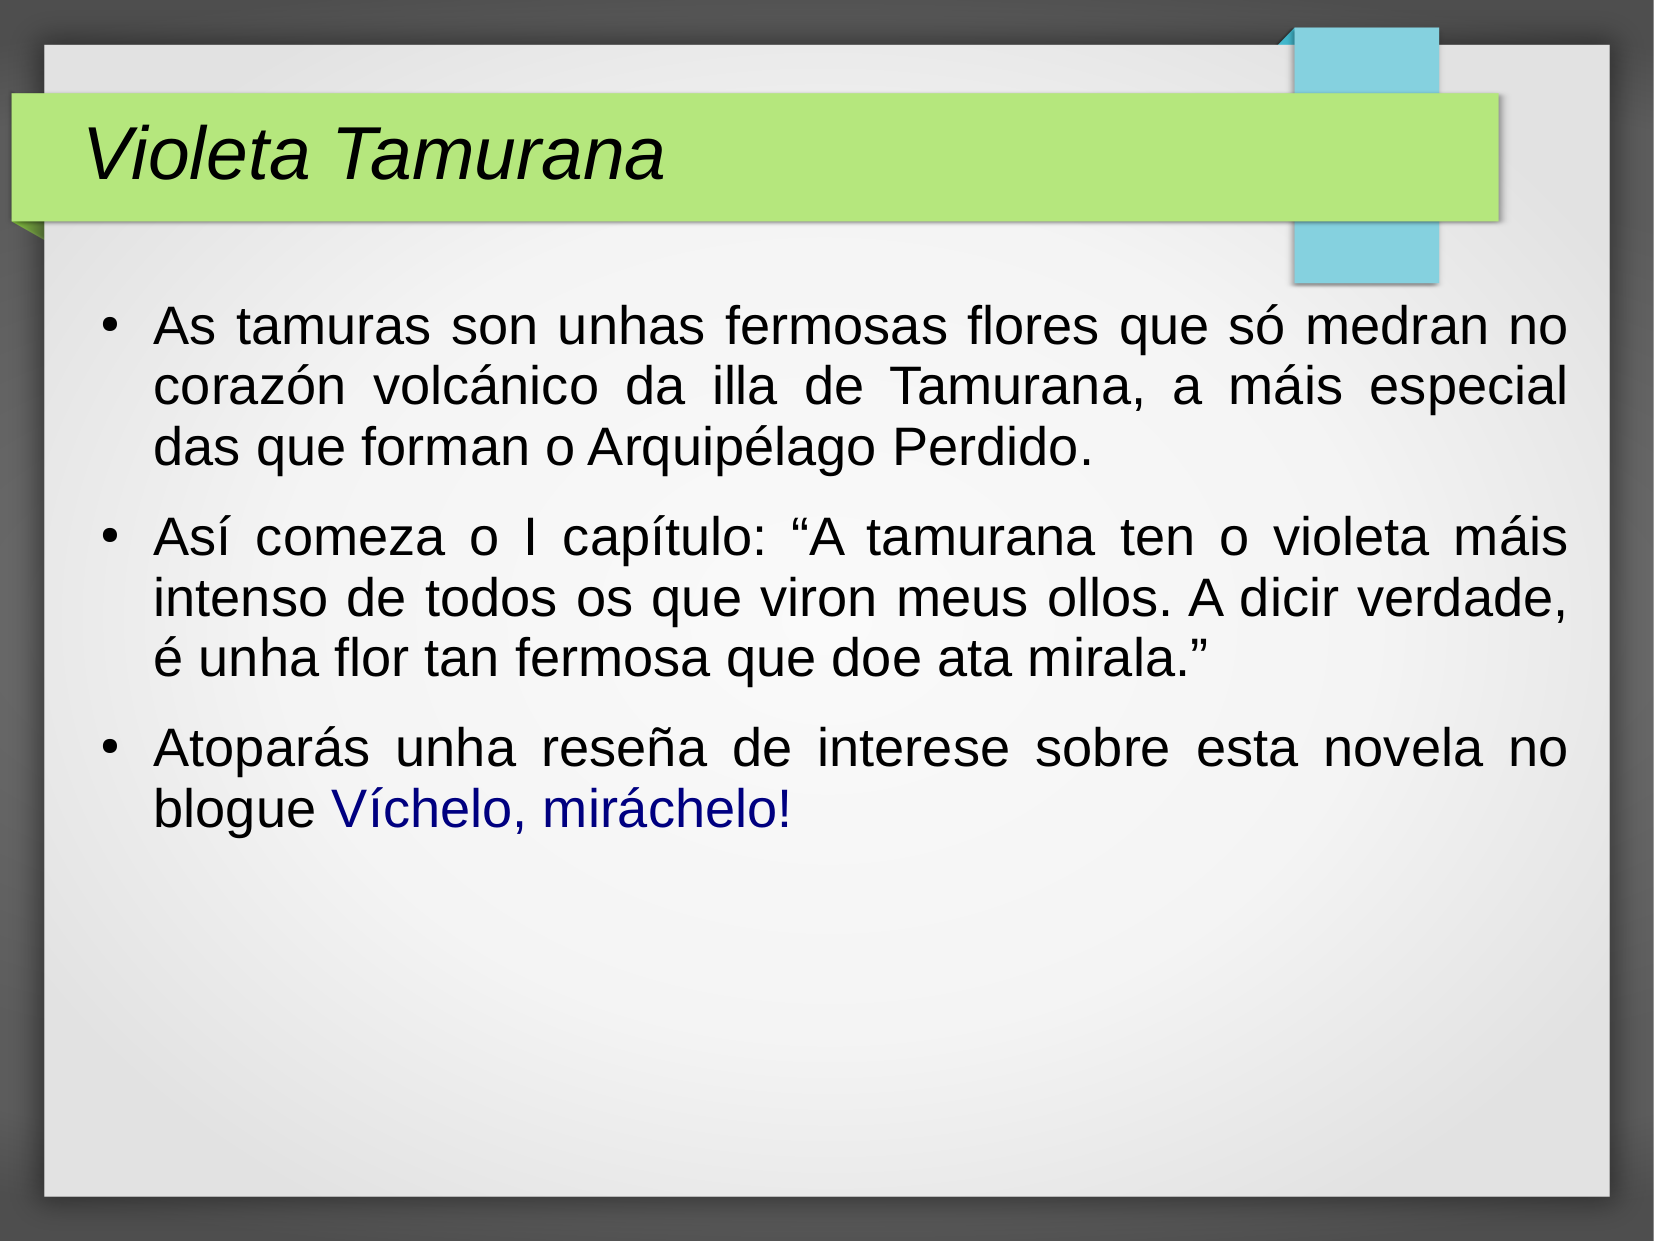

# Violeta Tamurana
As tamuras son unhas fermosas flores que só medran no corazón volcánico da illa de Tamurana, a máis especial das que forman o Arquipélago Perdido.
Así comeza o I capítulo: “A tamurana ten o violeta máis intenso de todos os que viron meus ollos. A dicir verdade, é unha flor tan fermosa que doe ata mirala.”
Atoparás unha reseña de interese sobre esta novela no blogue Víchelo, miráchelo!